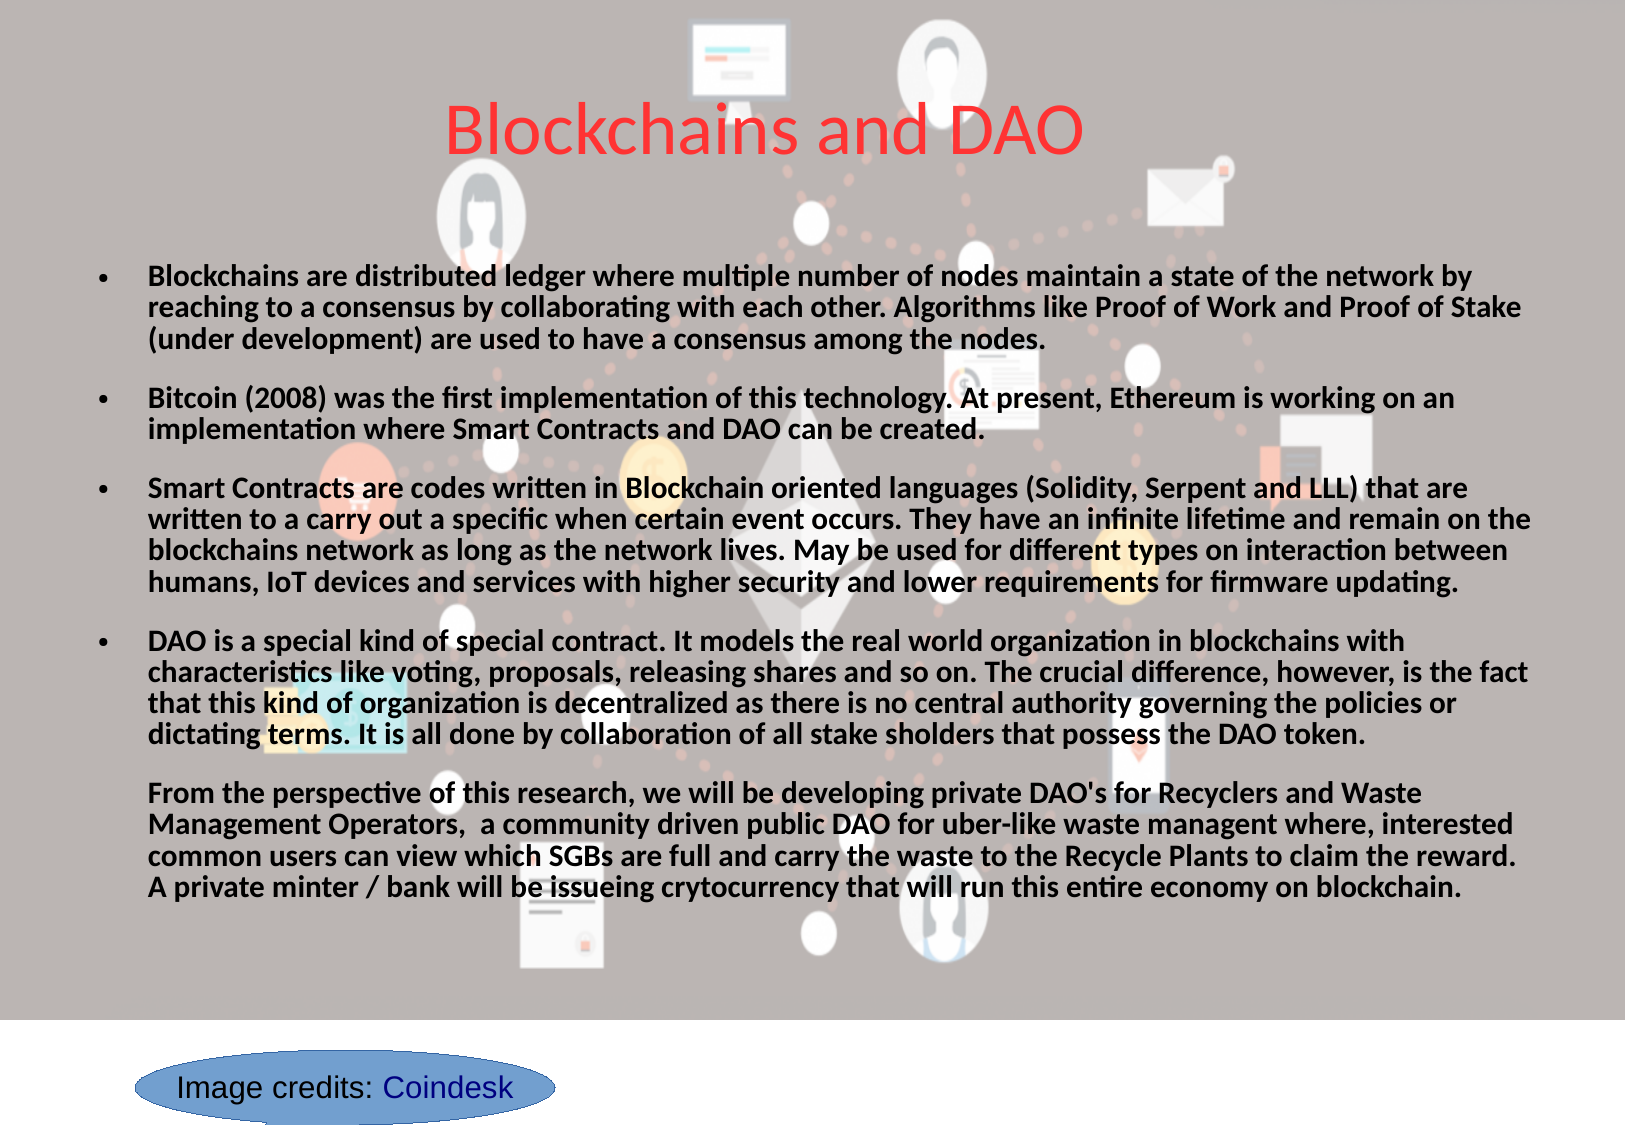

# Blockchains and DAO
Blockchains are distributed ledger where multiple number of nodes maintain a state of the network by reaching to a consensus by collaborating with each other. Algorithms like Proof of Work and Proof of Stake (under development) are used to have a consensus among the nodes.
Bitcoin (2008) was the first implementation of this technology. At present, Ethereum is working on an implementation where Smart Contracts and DAO can be created.
Smart Contracts are codes written in Blockchain oriented languages (Solidity, Serpent and LLL) that are written to a carry out a specific when certain event occurs. They have an infinite lifetime and remain on the blockchains network as long as the network lives. May be used for different types on interaction between humans, IoT devices and services with higher security and lower requirements for firmware updating.
DAO is a special kind of special contract. It models the real world organization in blockchains with characteristics like voting, proposals, releasing shares and so on. The crucial difference, however, is the fact that this kind of organization is decentralized as there is no central authority governing the policies or dictating terms. It is all done by collaboration of all stake sholders that possess the DAO token.
From the perspective of this research, we will be developing private DAO's for Recyclers and Waste Management Operators, a community driven public DAO for uber-like waste managent where, interested common users can view which SGBs are full and carry the waste to the Recycle Plants to claim the reward. A private minter / bank will be issueing crytocurrency that will run this entire economy on blockchain.
Image credits: Coindesk